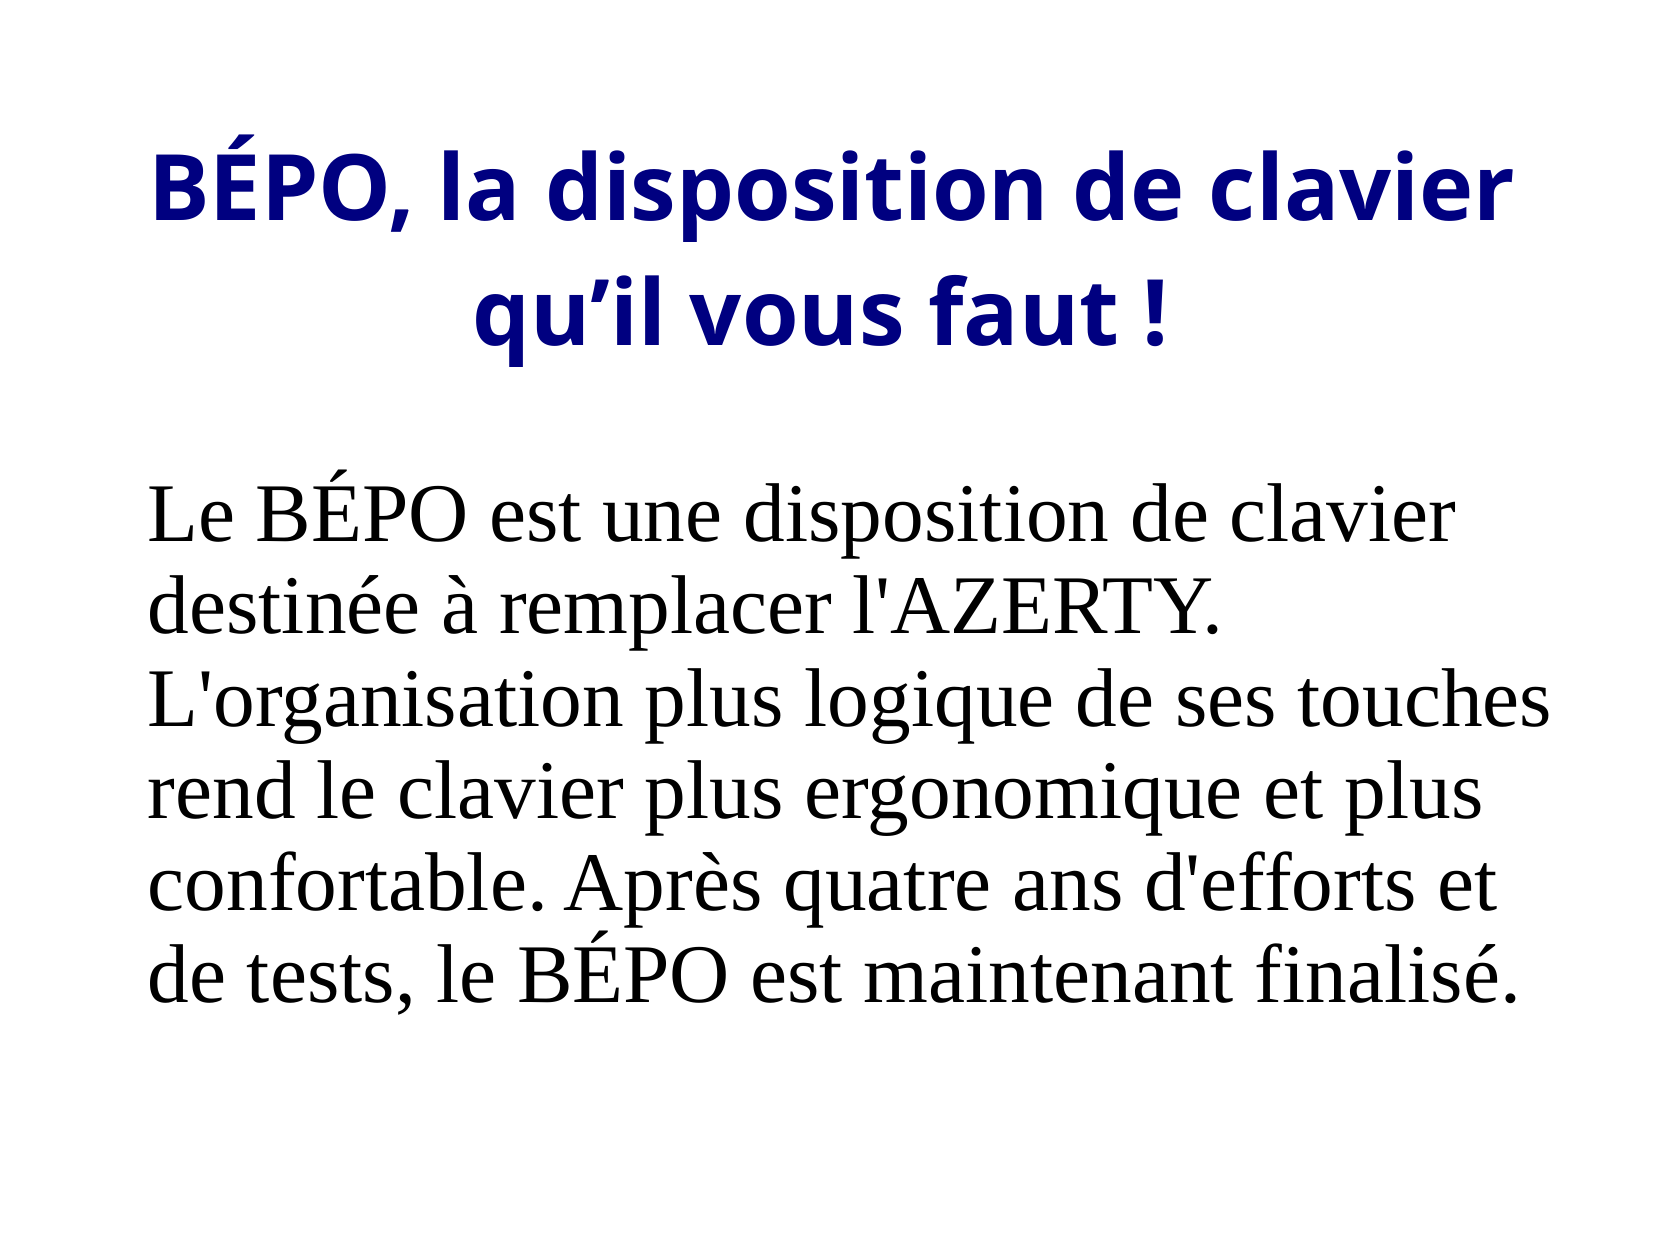

# BÉPO, la disposition de clavier qu’il vous faut !
Le BÉPO est une disposition de clavier destinée à remplacer l'AZERTY. L'organisation plus logique de ses touches rend le clavier plus ergonomique et plus confortable. Après quatre ans d'efforts et de tests, le BÉPO est maintenant finalisé.